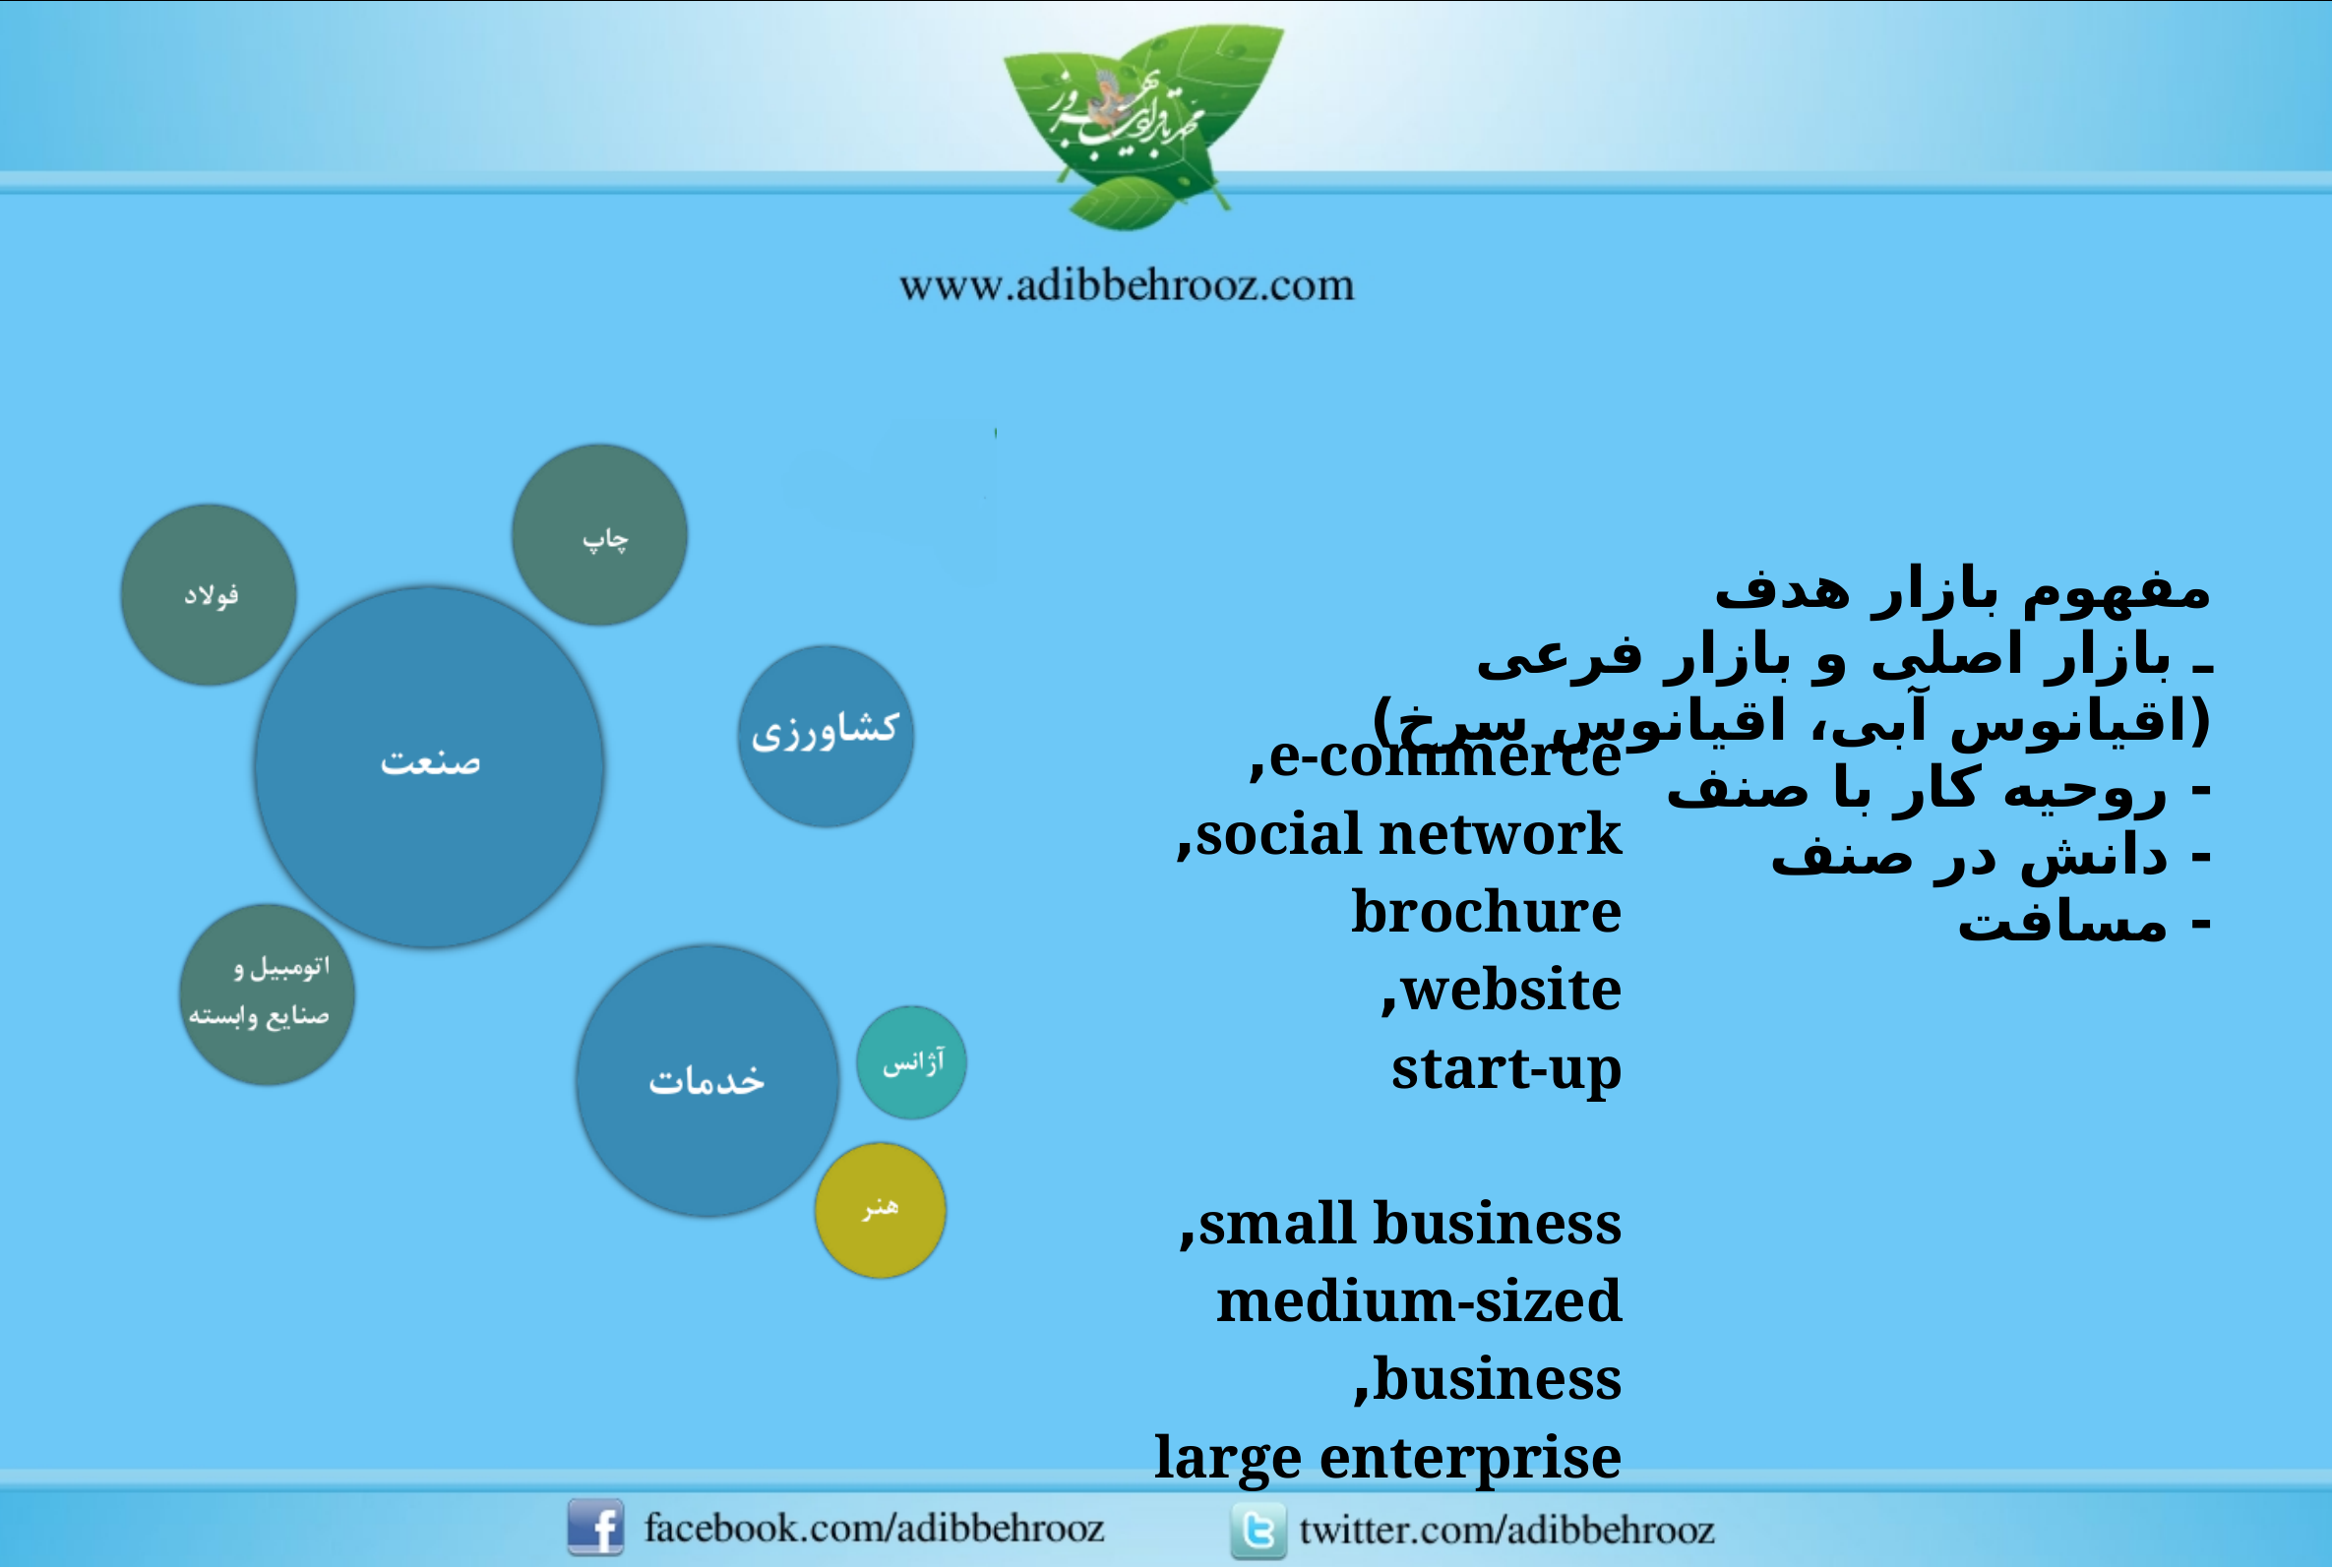

# مفهوم بازار هدف
ـ بازار اصلی و بازار فرعی (اقیانوس آبی، اقیانوس سرخ)
- روحیه کار با صنف
- دانش در صنف
- مسافت
e-commerce,
social network,
brochure website,
start-up
small business,
medium-sized business,
large enterprise